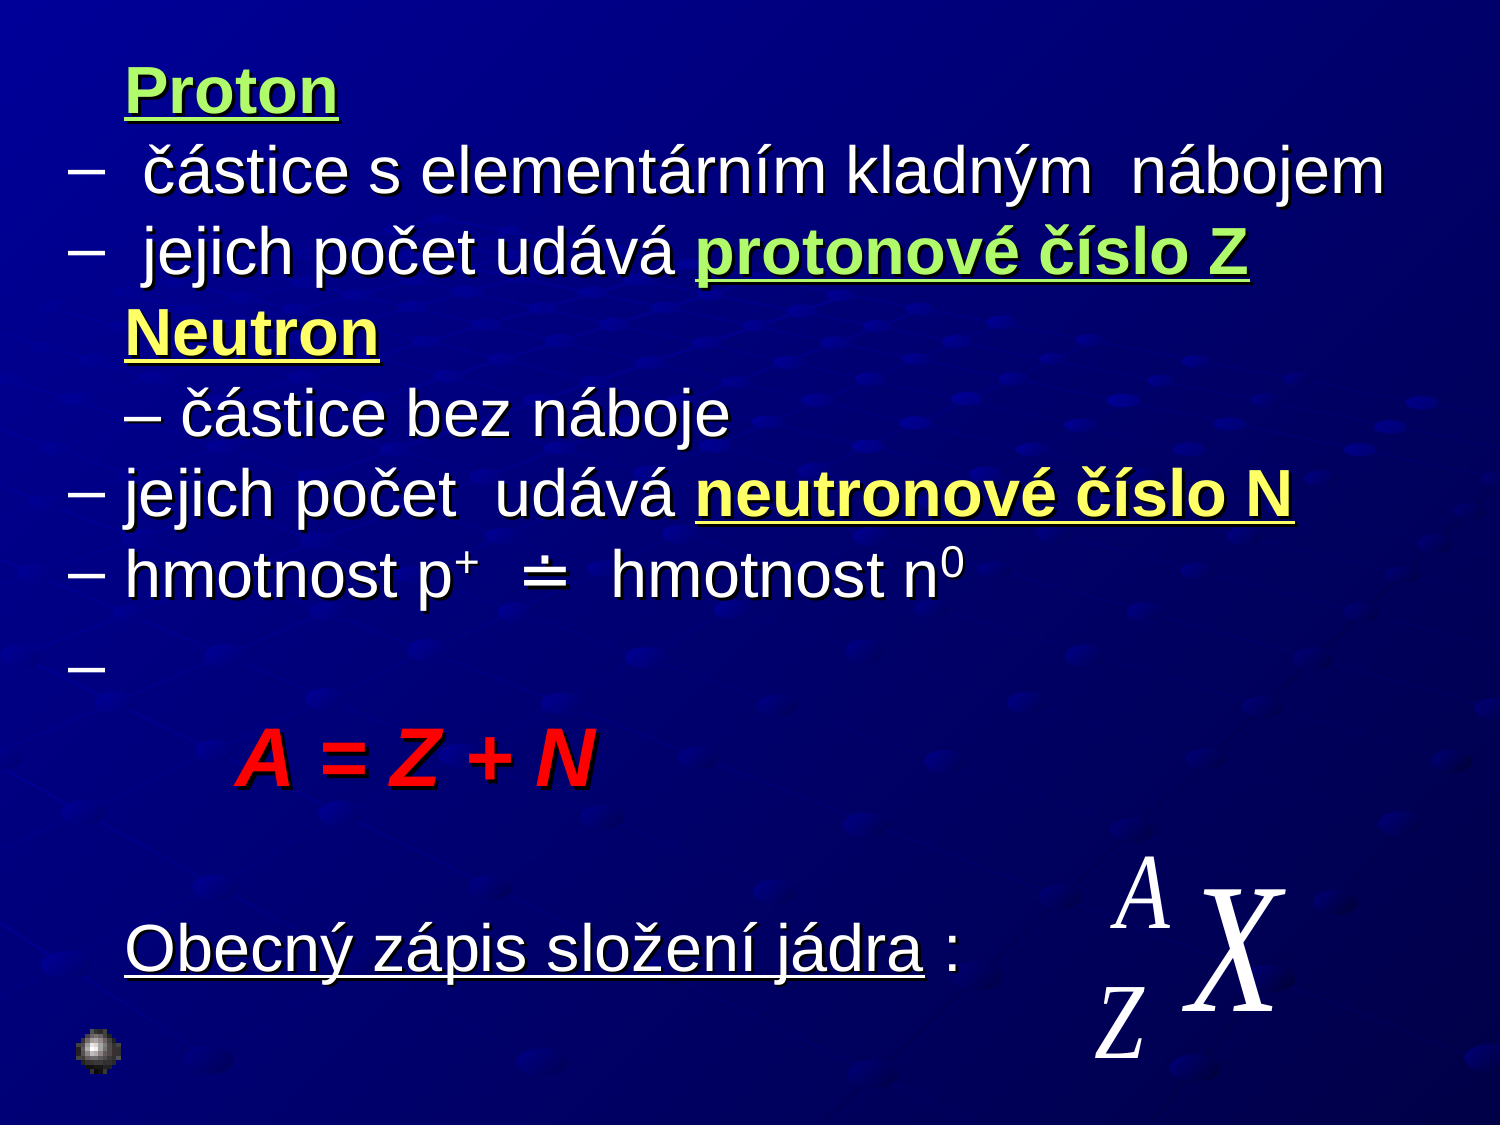

# Proton
 částice s elementárním kladným nábojem
 jejich počet udává protonové číslo Z
Neutron
– částice bez náboje
jejich počet udává neutronové číslo N
hmotnost p+ ≐ hmotnost n0
 A = Z + N
Obecný zápis složení jádra :